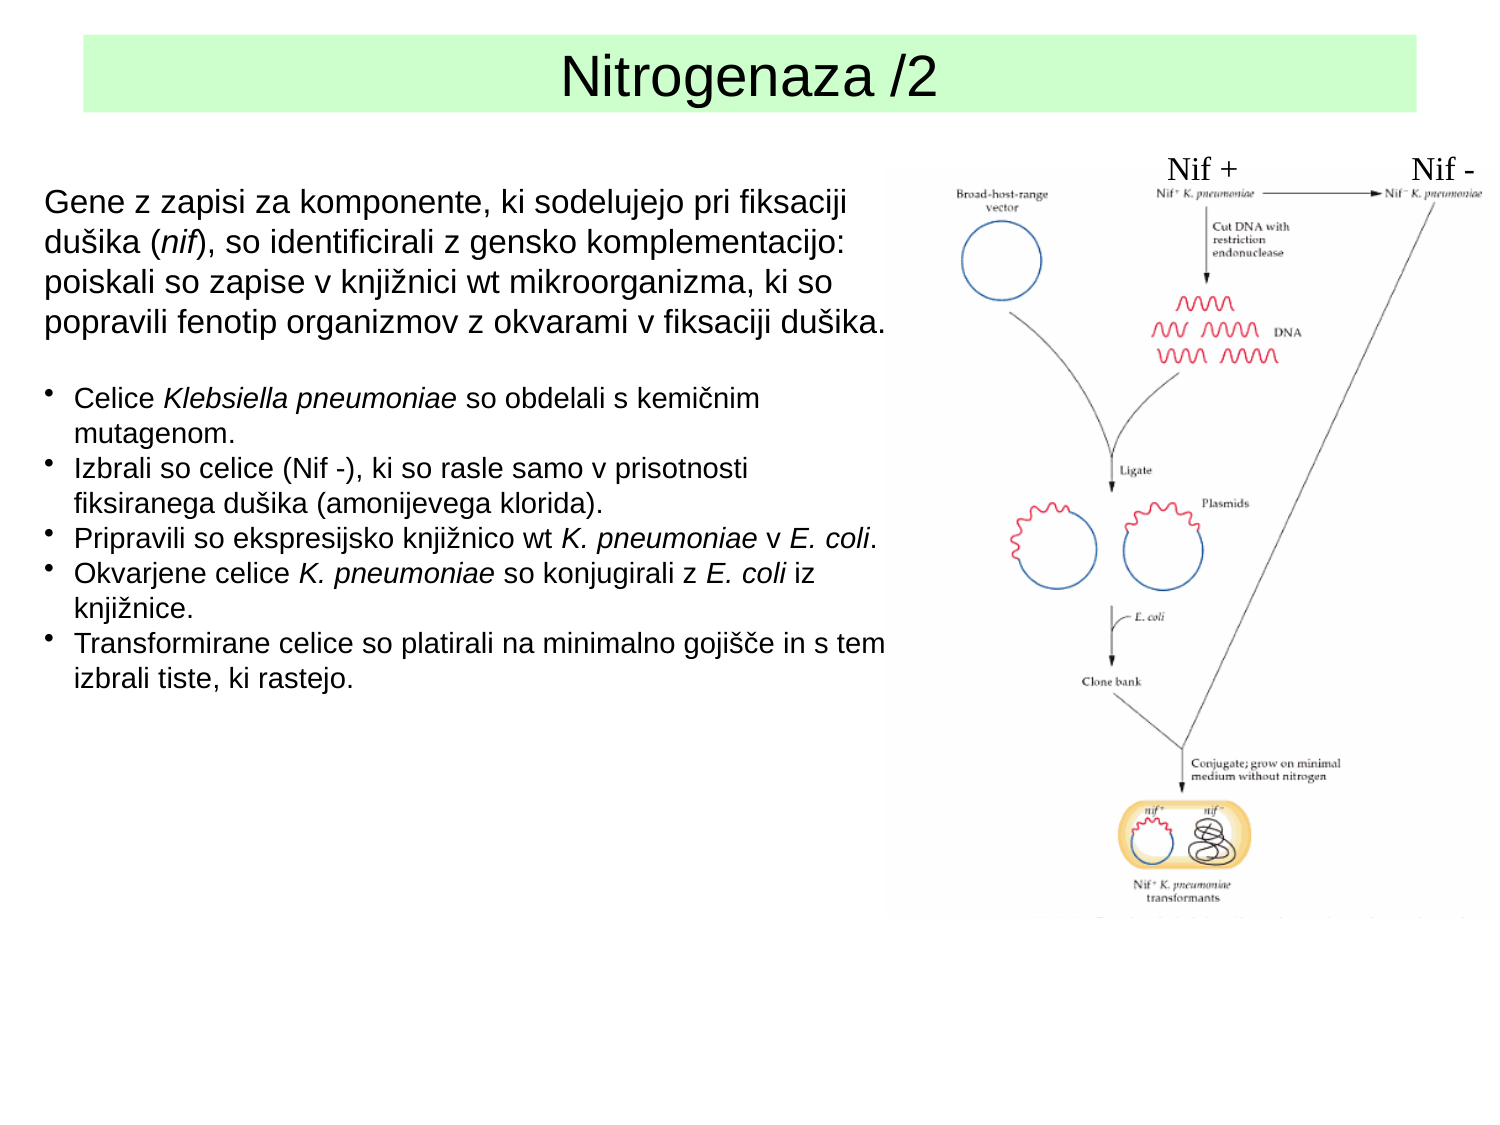

Nitrogenaza /2
Nif + Nif -
Gene z zapisi za komponente, ki sodelujejo pri fiksaciji dušika (nif), so identificirali z gensko komplementacijo: poiskali so zapise v knjižnici wt mikroorganizma, ki so popravili fenotip organizmov z okvarami v fiksaciji dušika.
Celice Klebsiella pneumoniae so obdelali s kemičnim mutagenom.
Izbrali so celice (Nif -), ki so rasle samo v prisotnosti fiksiranega dušika (amonijevega klorida).
Pripravili so ekspresijsko knjižnico wt K. pneumoniae v E. coli.
Okvarjene celice K. pneumoniae so konjugirali z E. coli iz
knjižnice.
Transformirane celice so platirali na minimalno gojišče in s tem izbrali tiste, ki rastejo.